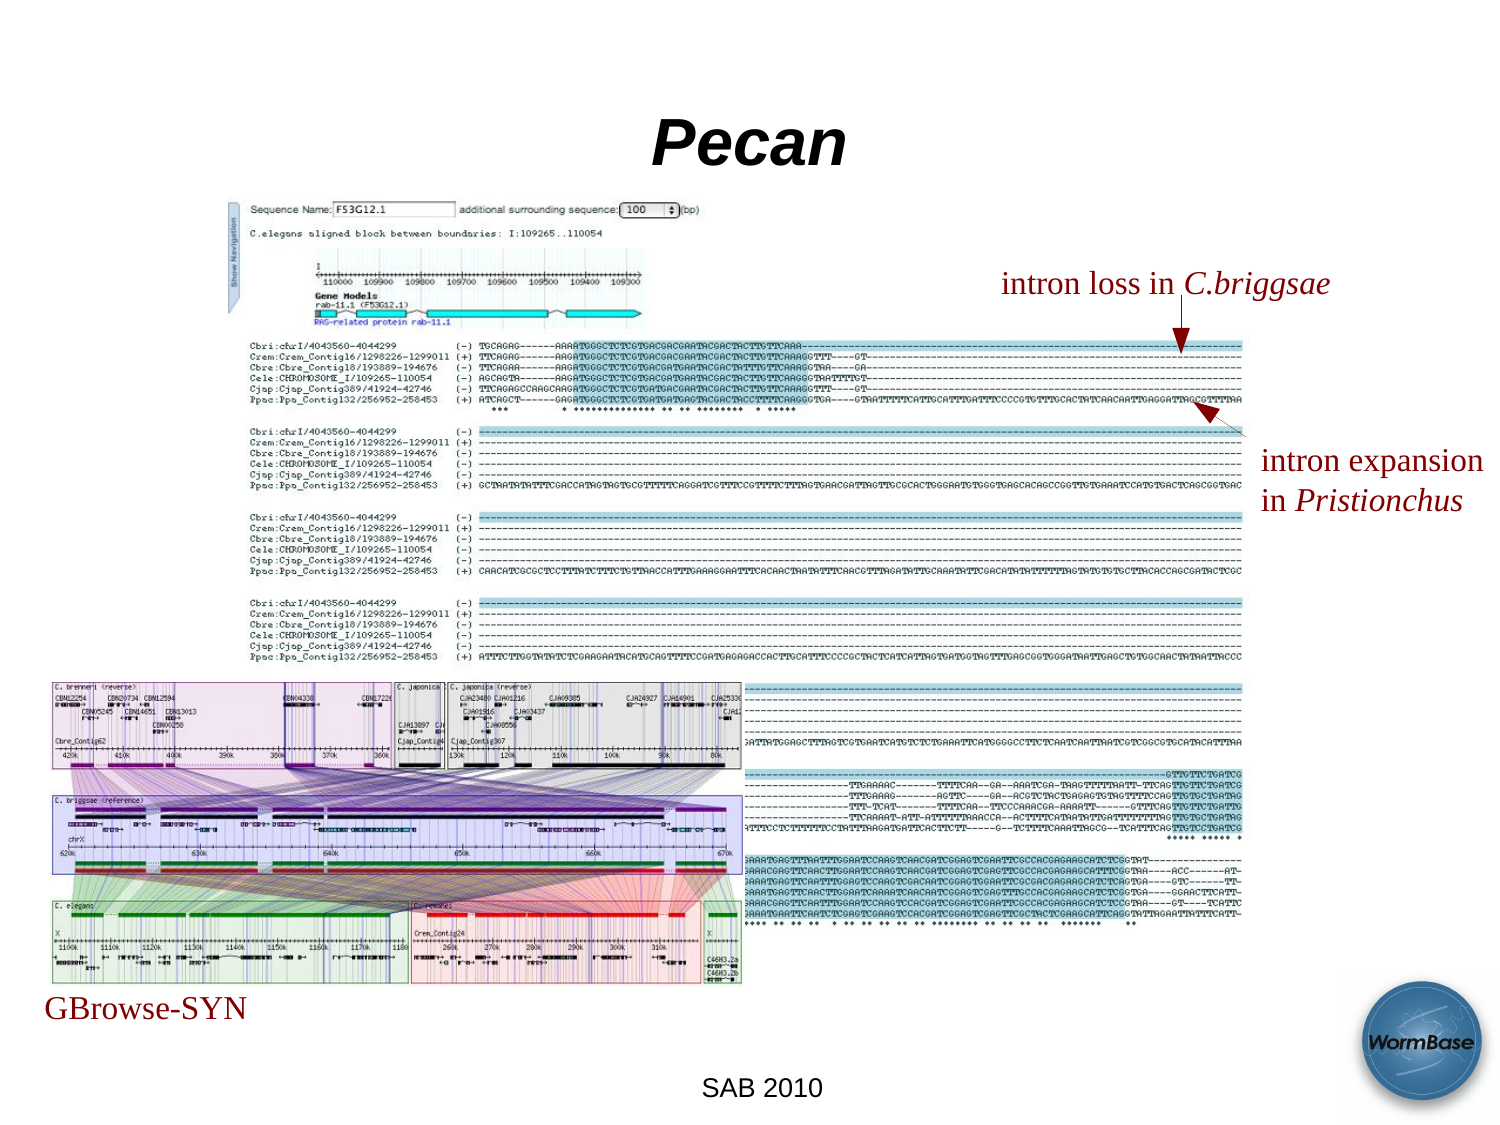

# Pecan
intron loss in C.briggsae
intron expansion in Pristionchus
GBrowse-SYN